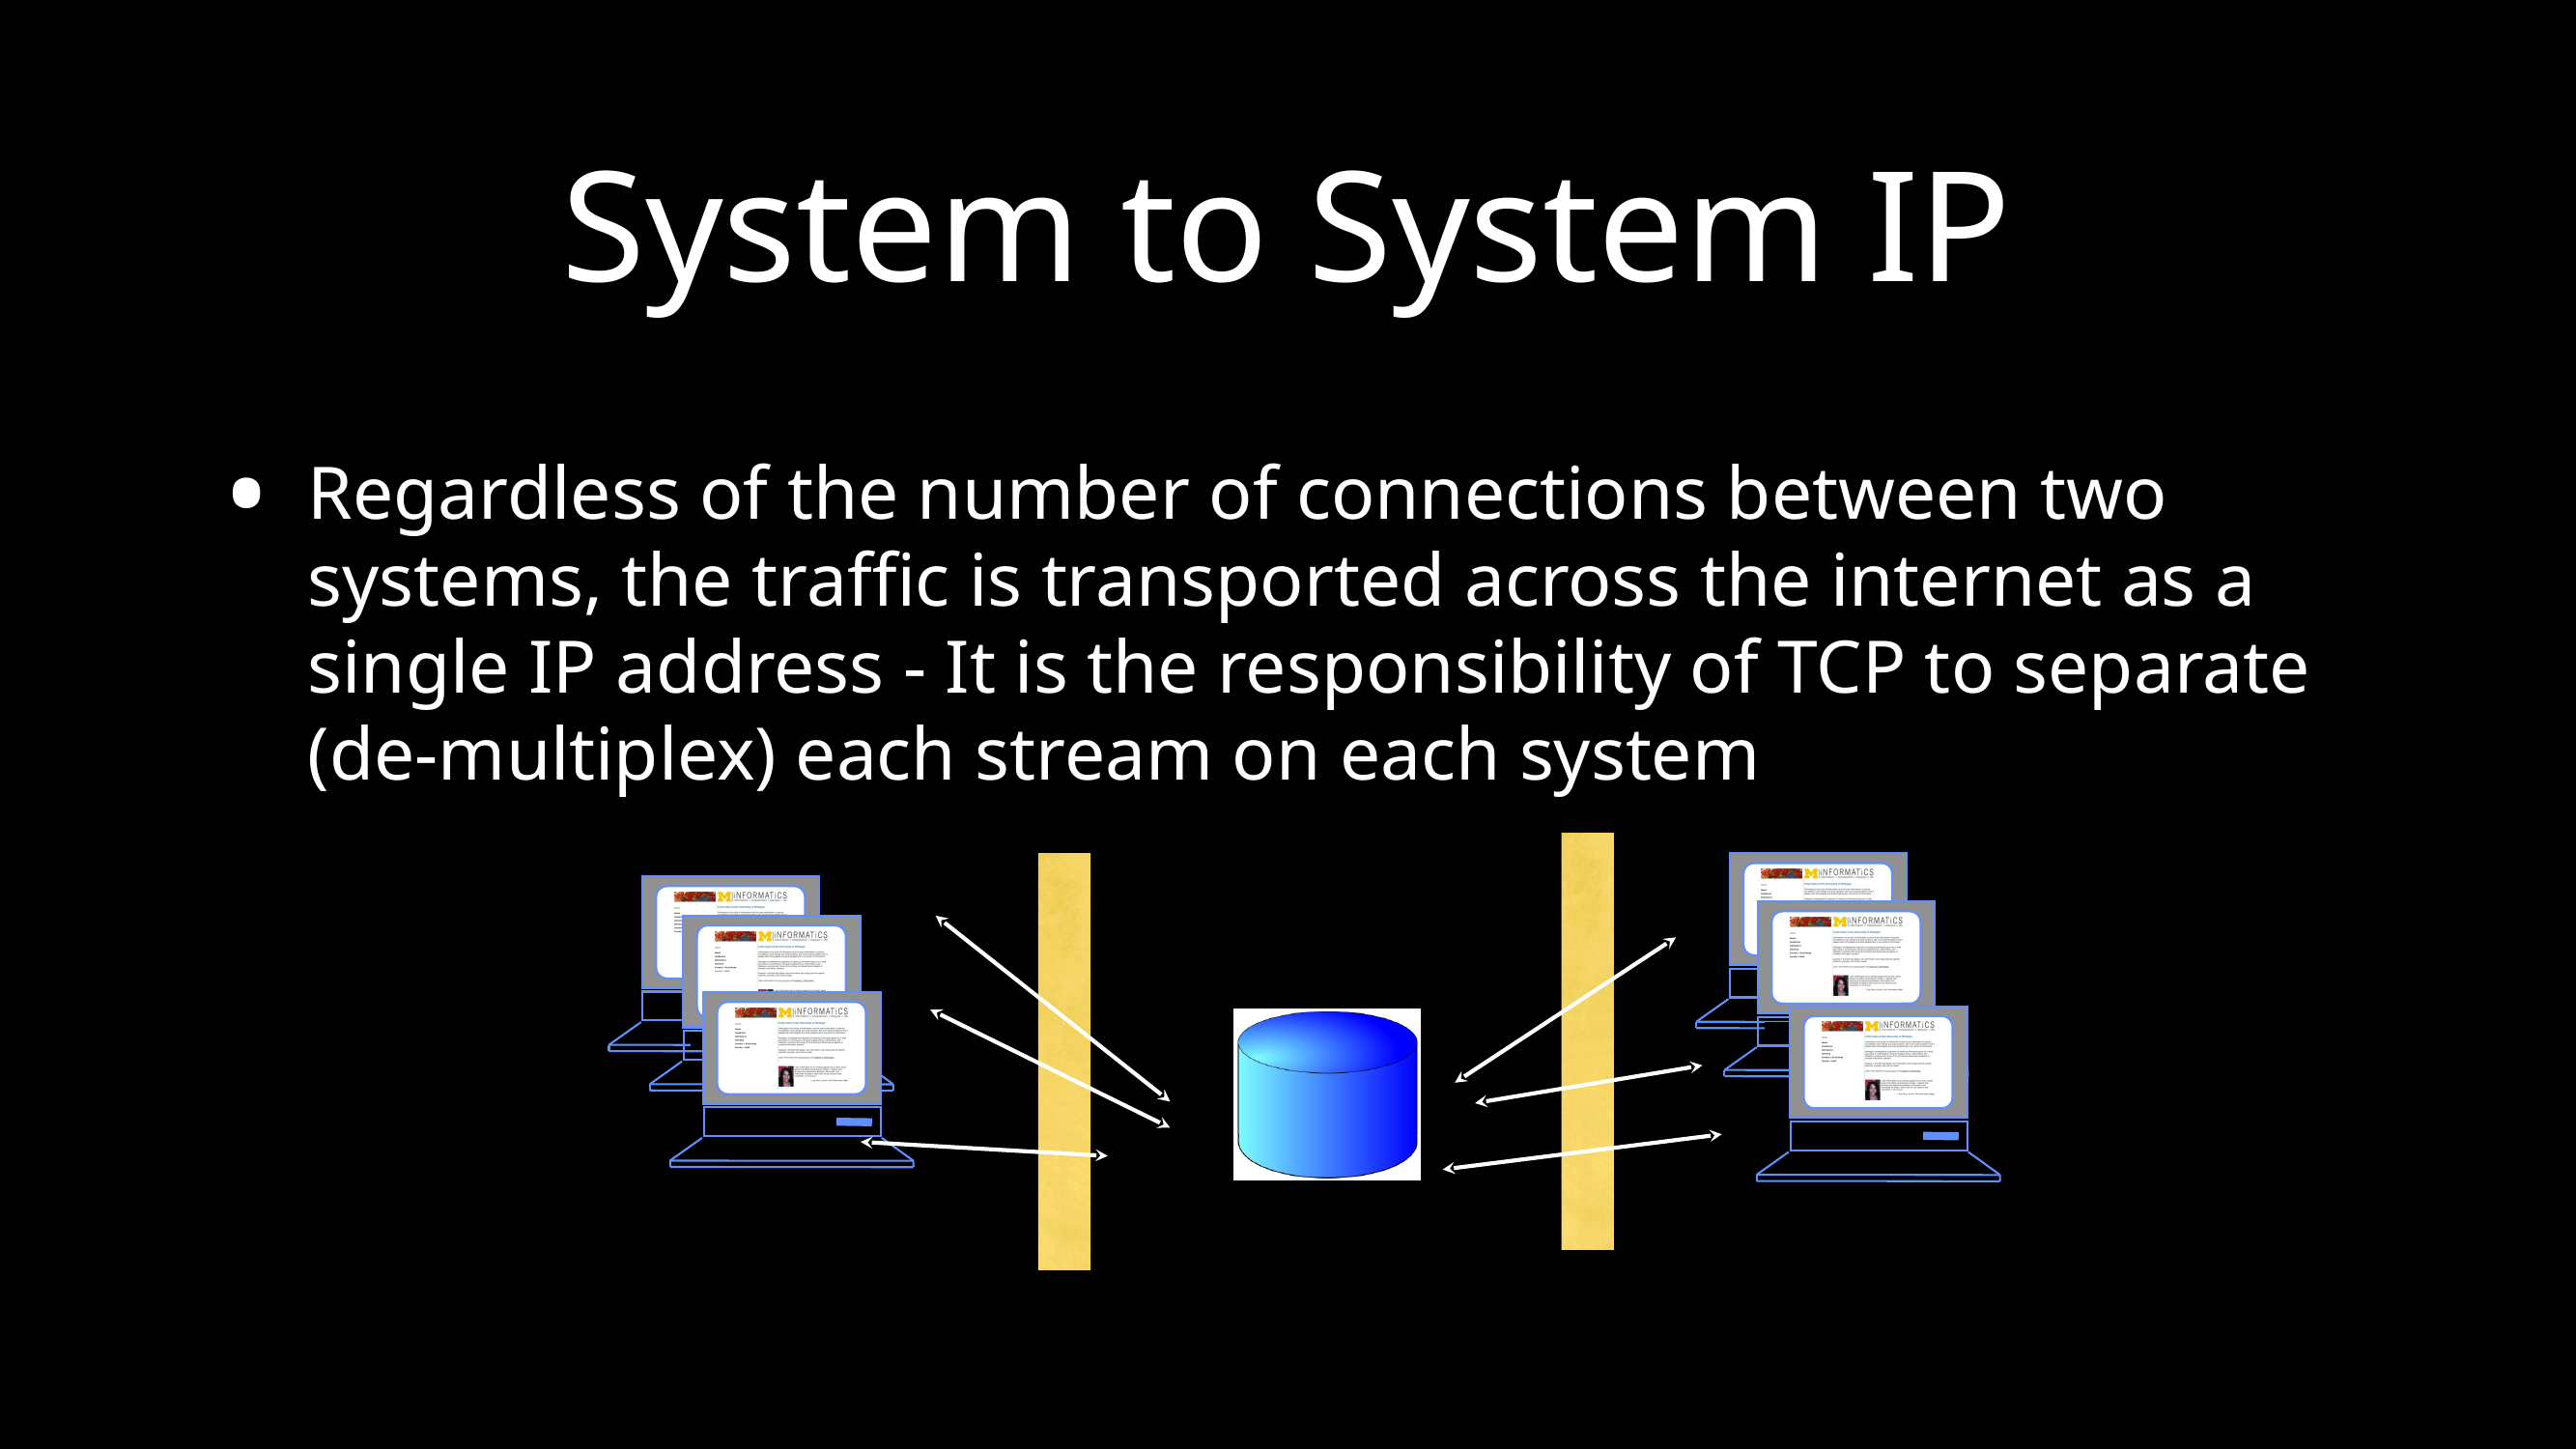

# System to System IP
Regardless of the number of connections between two systems, the traffic is transported across the internet as a single IP address - It is the responsibility of TCP to separate (de-multiplex) each stream on each system